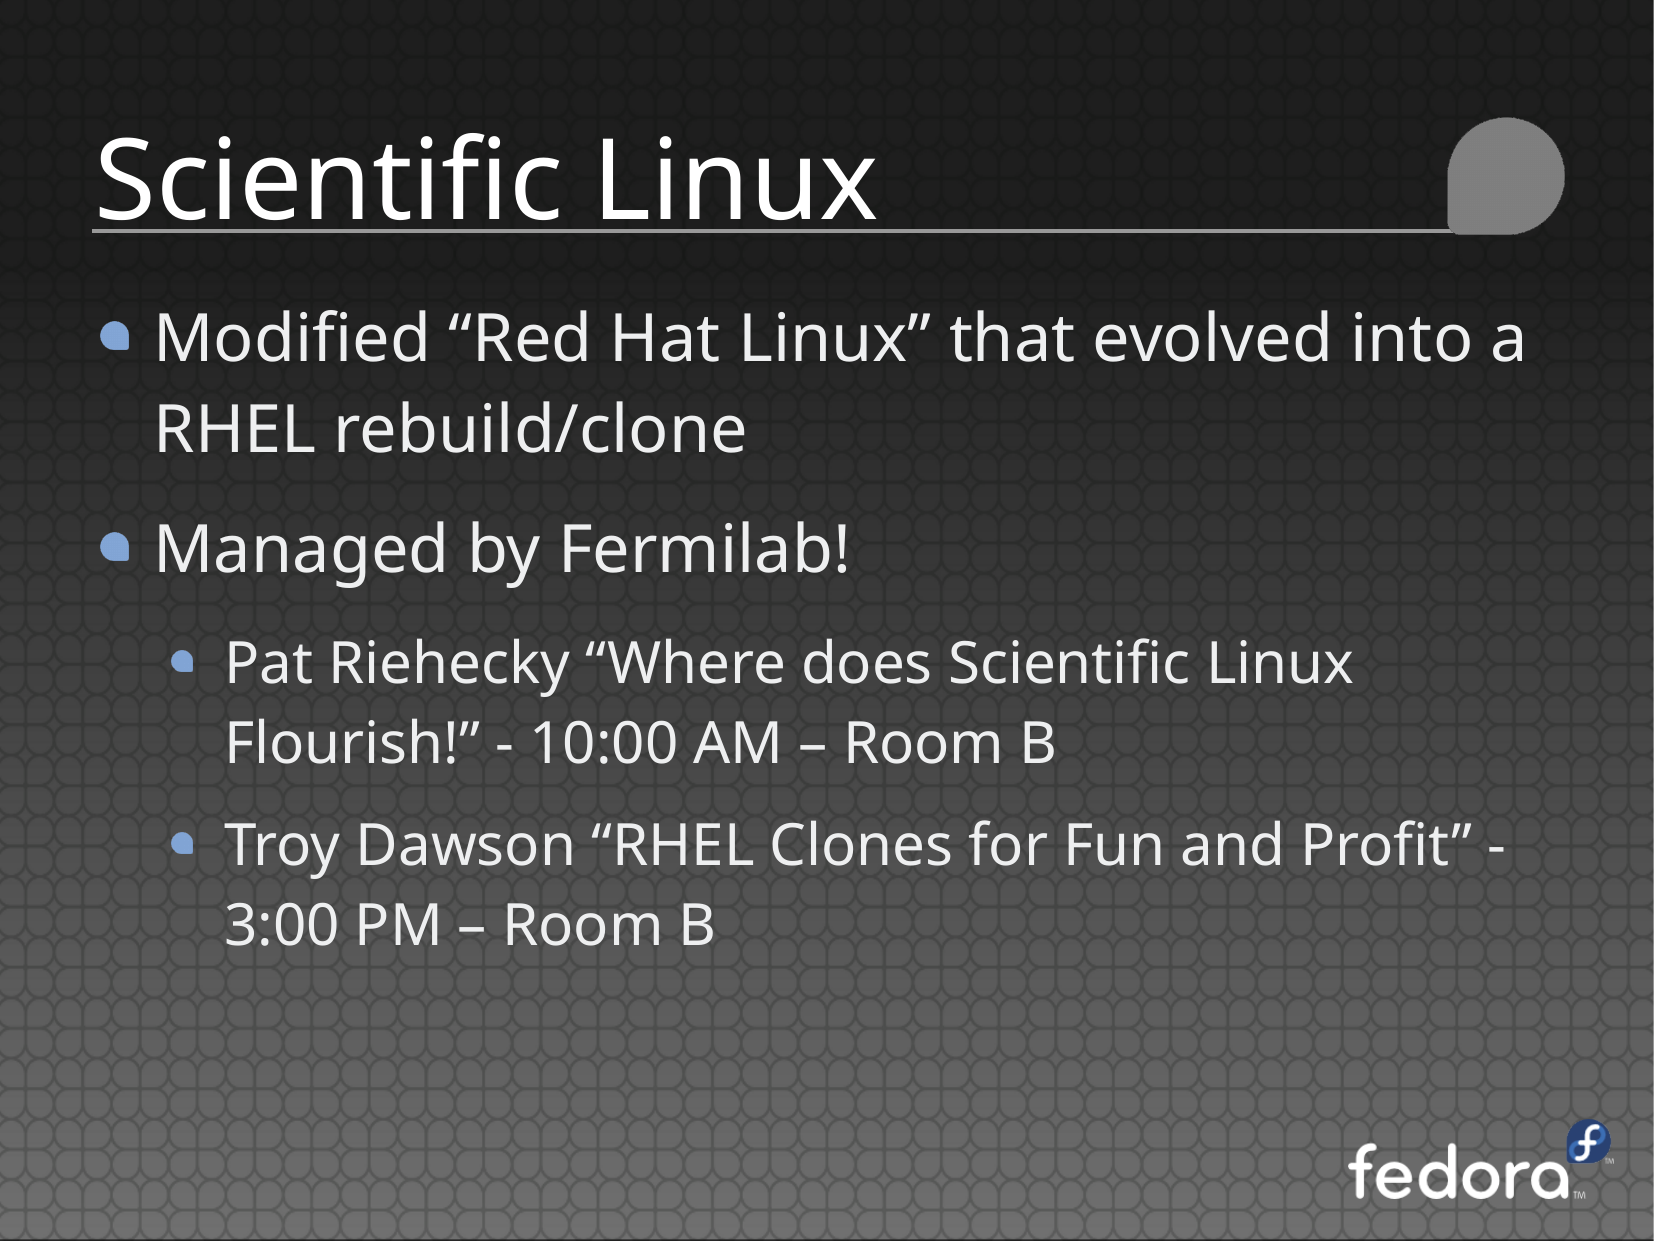

Scientific Linux
# Modified “Red Hat Linux” that evolved into a RHEL rebuild/clone
Managed by Fermilab!
Pat Riehecky “Where does Scientific Linux Flourish!” - 10:00 AM – Room B
Troy Dawson “RHEL Clones for Fun and Profit” - 3:00 PM – Room B